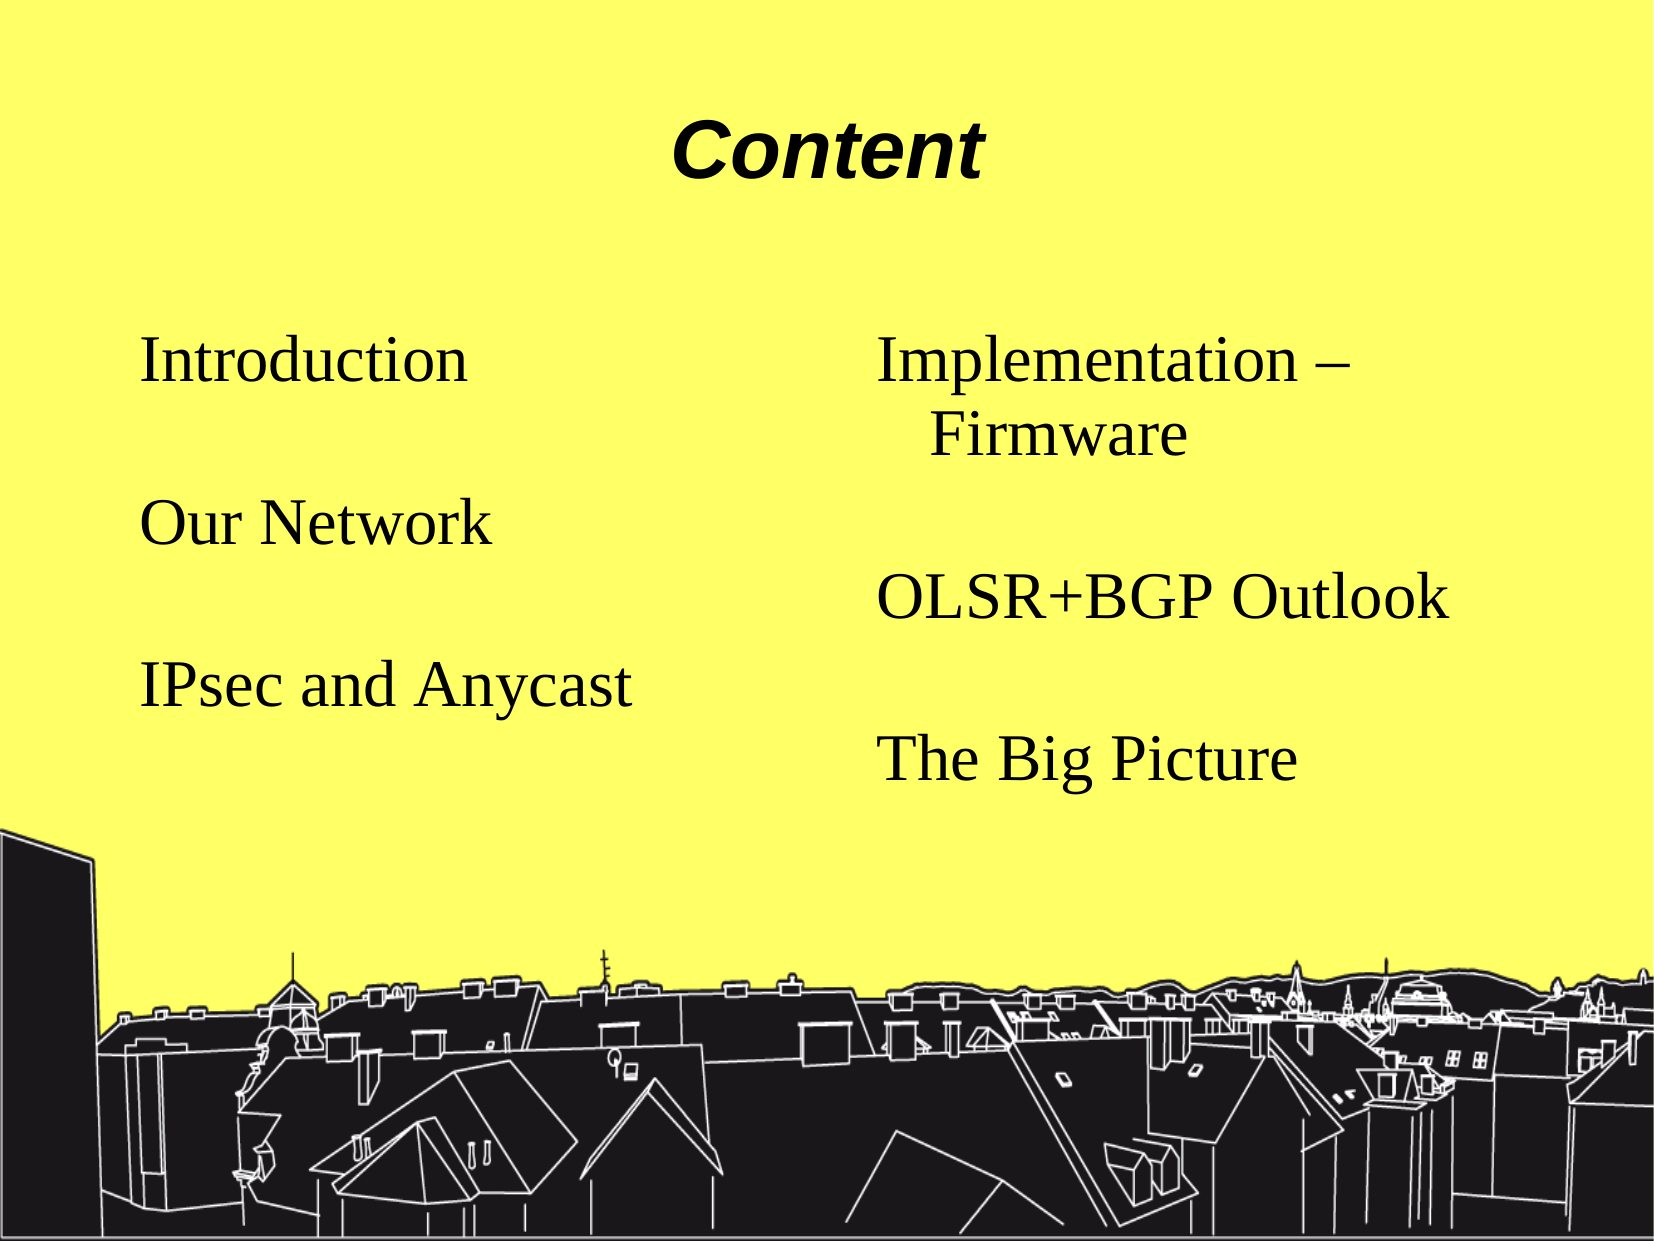

# Content
Introduction
Our Network
IPsec and Anycast
Implementation – Firmware
OLSR+BGP Outlook
The Big Picture